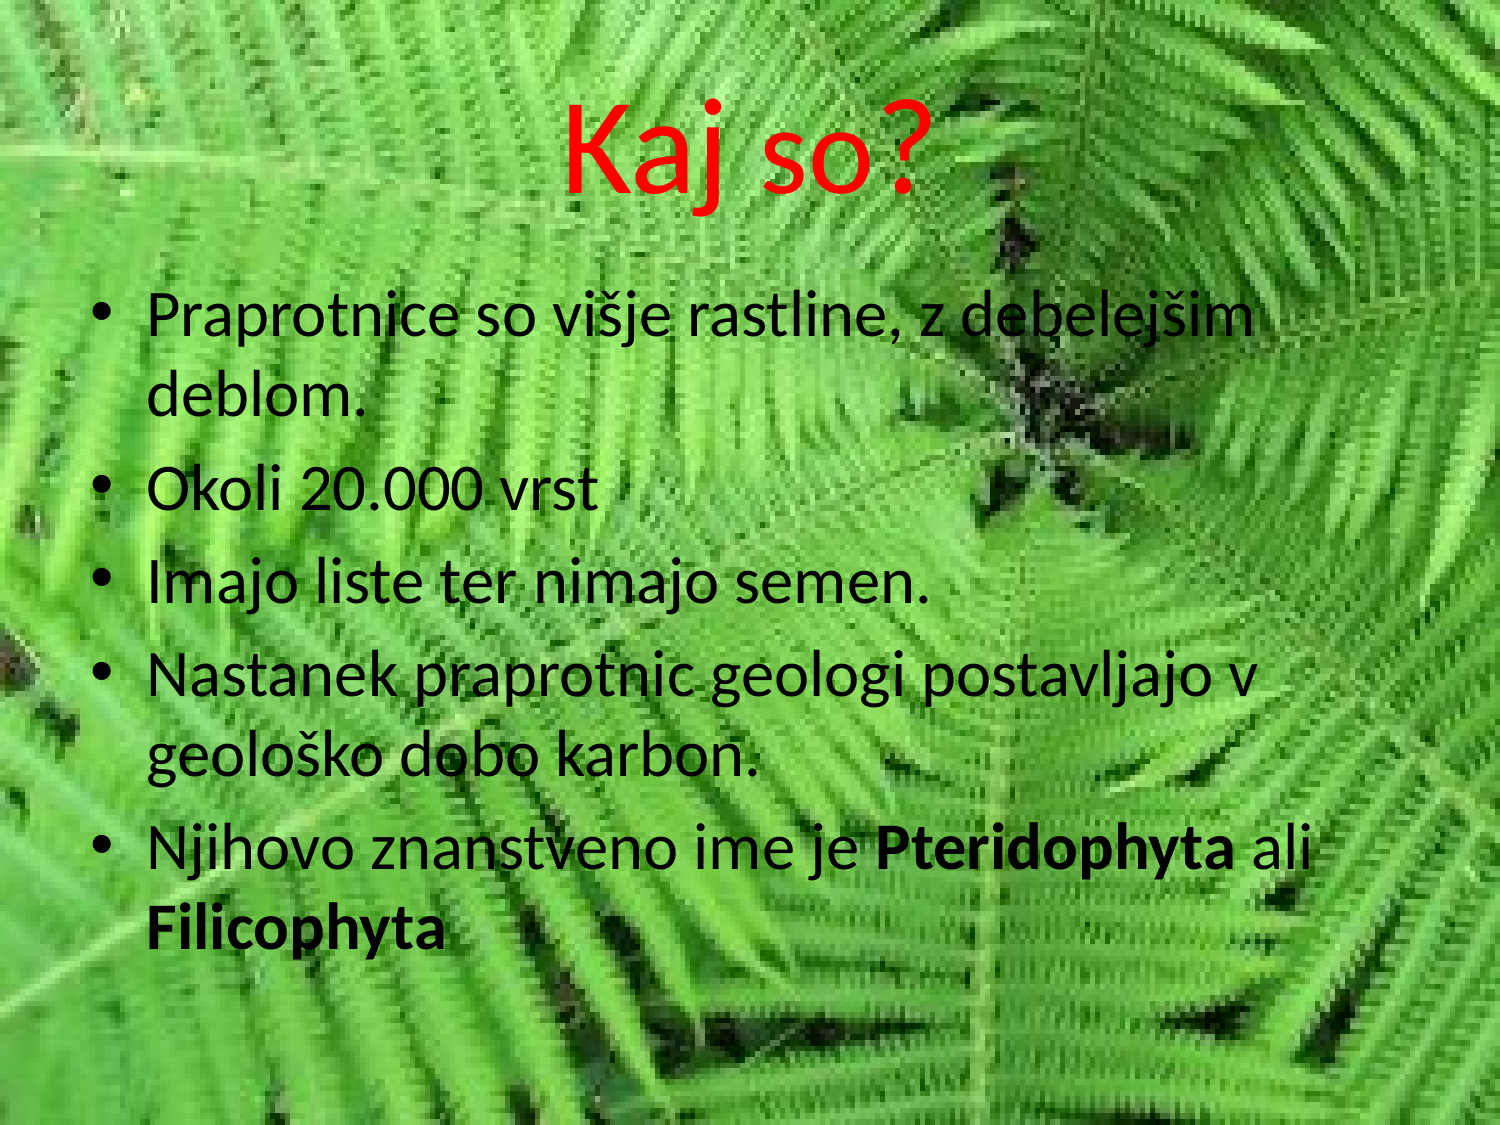

# Kaj so?
Praprotnice so višje rastline, z debelejšim deblom.
Okoli 20.000 vrst
Imajo liste ter nimajo semen.
Nastanek praprotnic geologi postavljajo v geološko dobo karbon.
Njihovo znanstveno ime je Pteridophyta ali Filicophyta